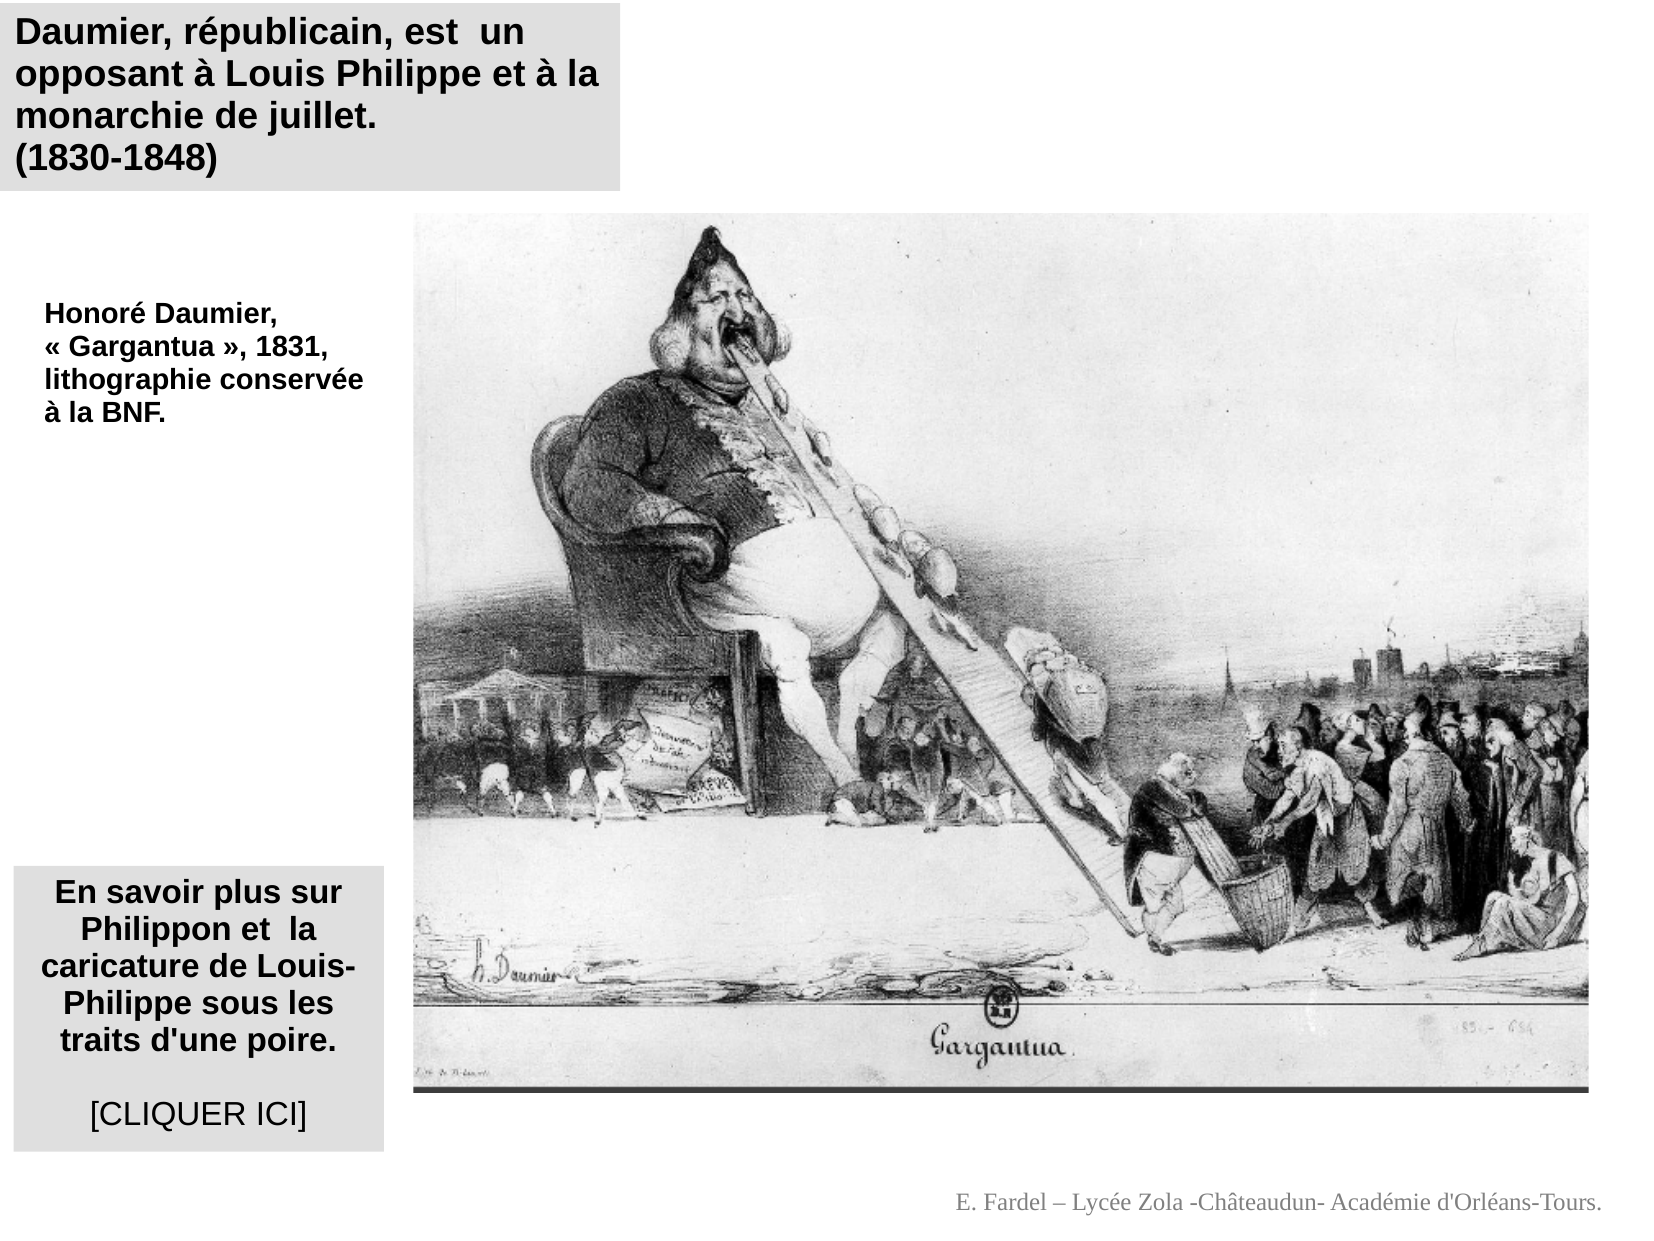

Daumier, républicain, est un opposant à Louis Philippe et à la monarchie de juillet.
(1830-1848)
Honoré Daumier, « Gargantua », 1831, lithographie conservée à la BNF.
En savoir plus sur Philippon et la caricature de Louis-Philippe sous les traits d'une poire.
[CLIQUER ICI]
E. Fardel – Lycée Zola -Châteaudun- Académie d'Orléans-Tours.